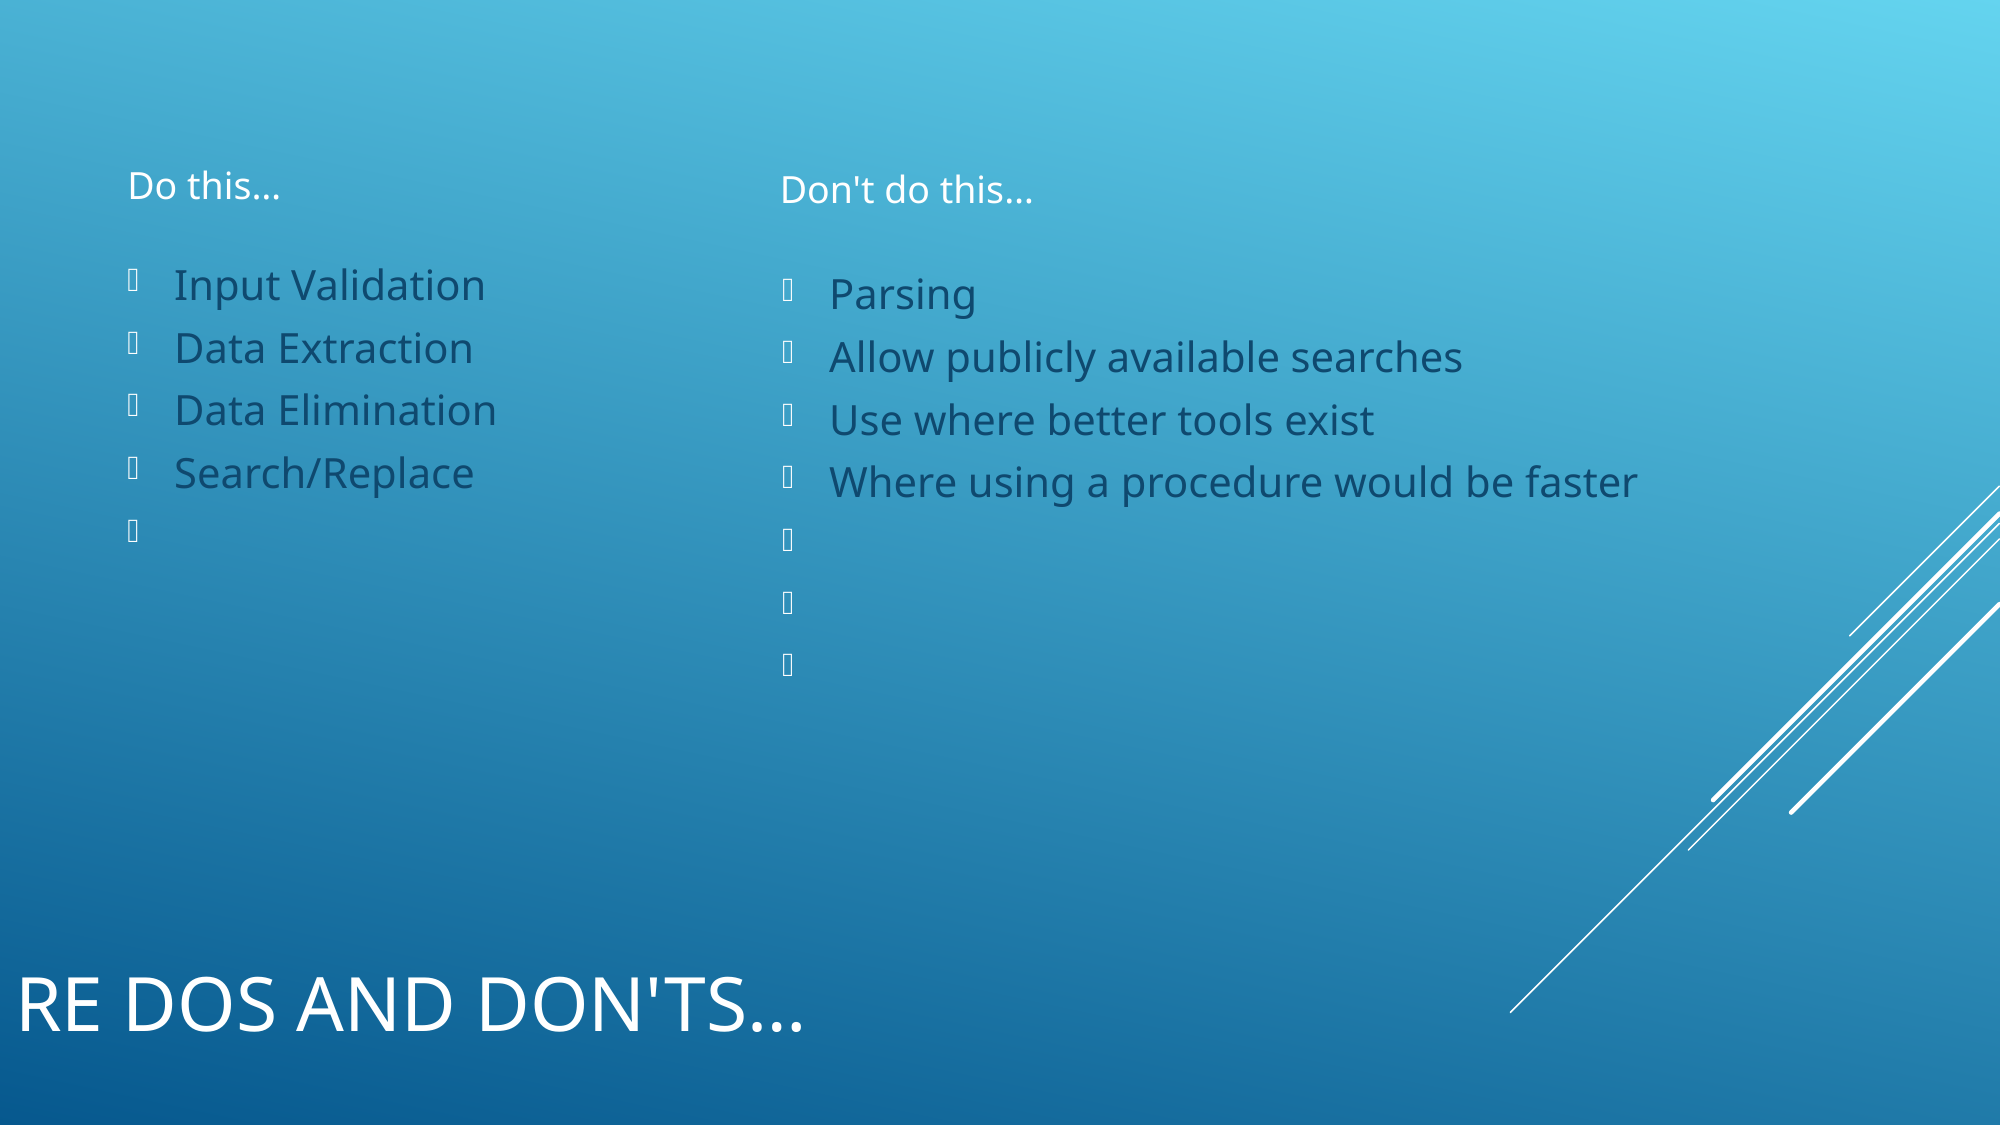

Input Validation
Data Extraction
Data Elimination
Search/Replace
Do this…
Don't do this…
Parsing
Allow publicly available searches
Use where better tools exist
Where using a procedure would be faster
# Re dos and don'ts…